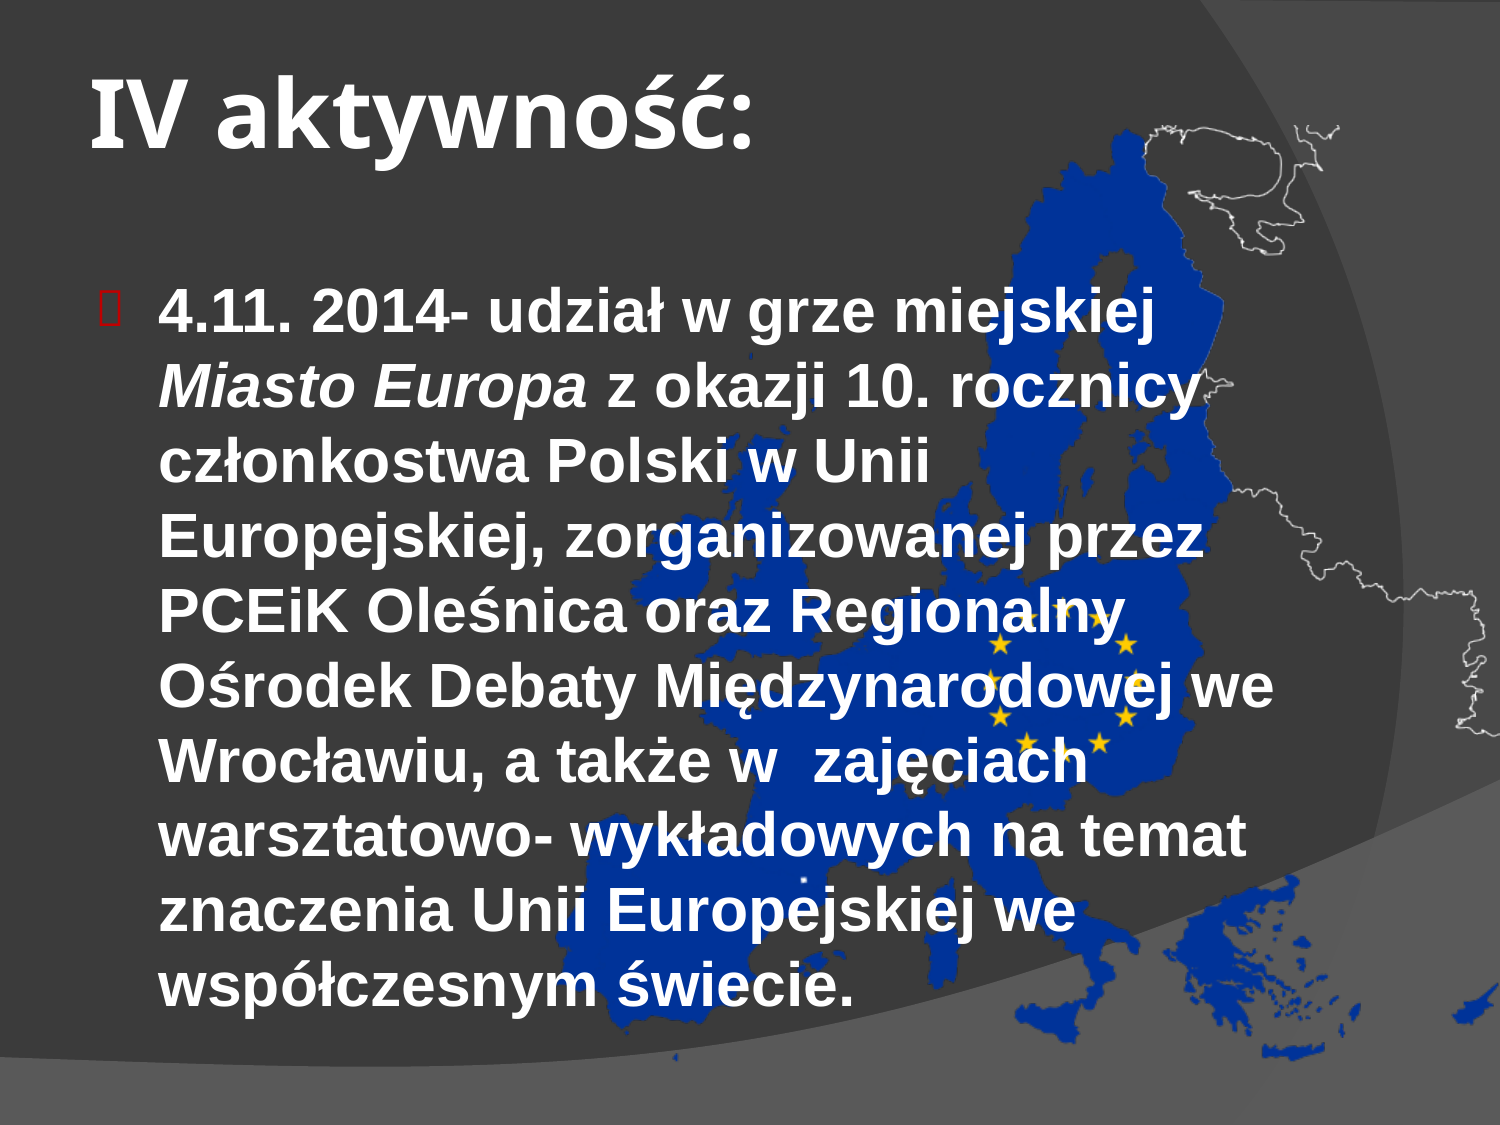

# IV aktywność:
4.11. 2014- udział w grze miejskiej Miasto Europa z okazji 10. rocznicy członkostwa Polski w Unii Europejskiej, zorganizowanej przez PCEiK Oleśnica oraz Regionalny Ośrodek Debaty Międzynarodowej we Wrocławiu, a także w zajęciach warsztatowo- wykładowych na temat znaczenia Unii Europejskiej we współczesnym świecie.